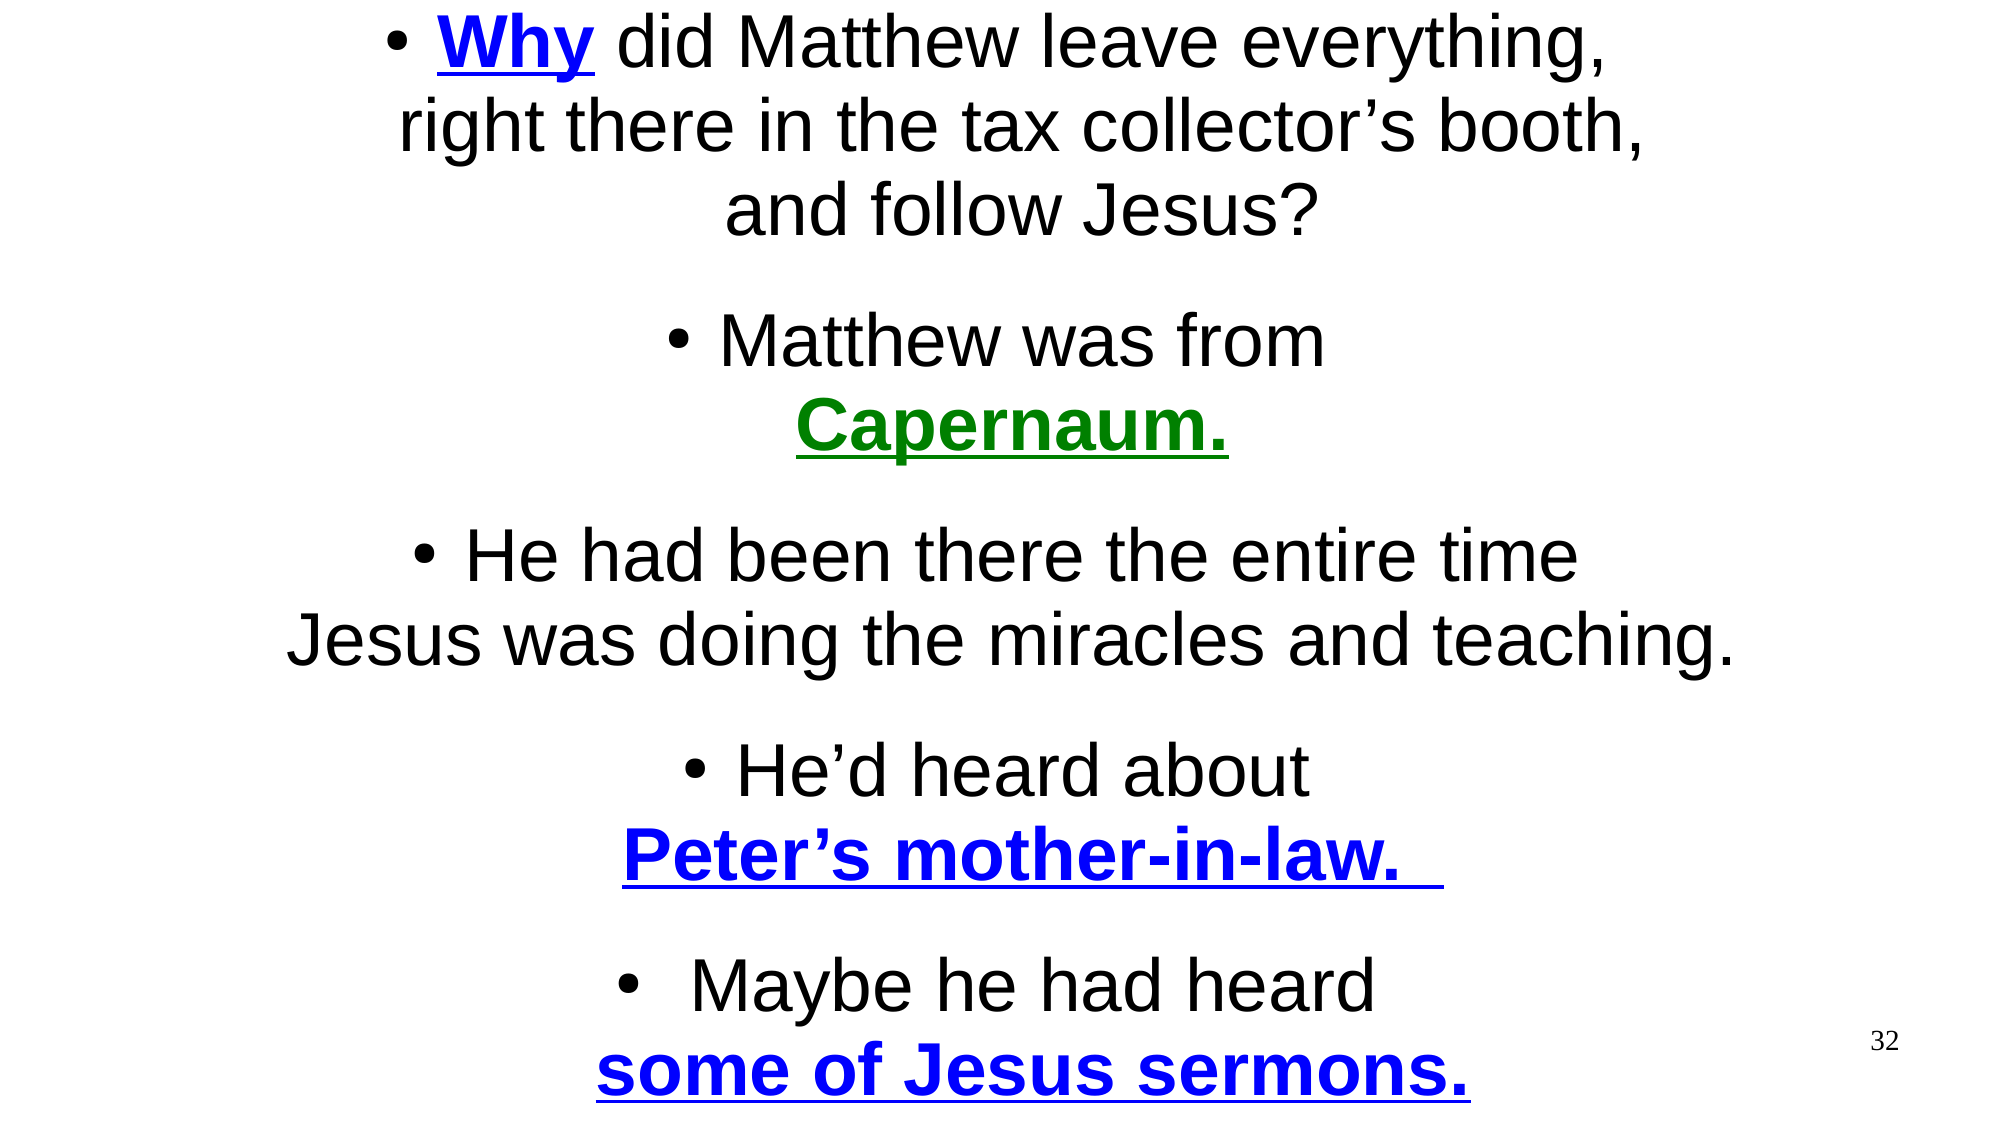

# Why did Matthew leave everything, right there in the tax collector’s booth, and follow Jesus?
Matthew was from
Capernaum.
He had been there the entire time
Jesus was doing the miracles and teaching.
He’d heard about
Peter’s mother-in-law.
 Maybe he had heard
some of Jesus sermons.
32